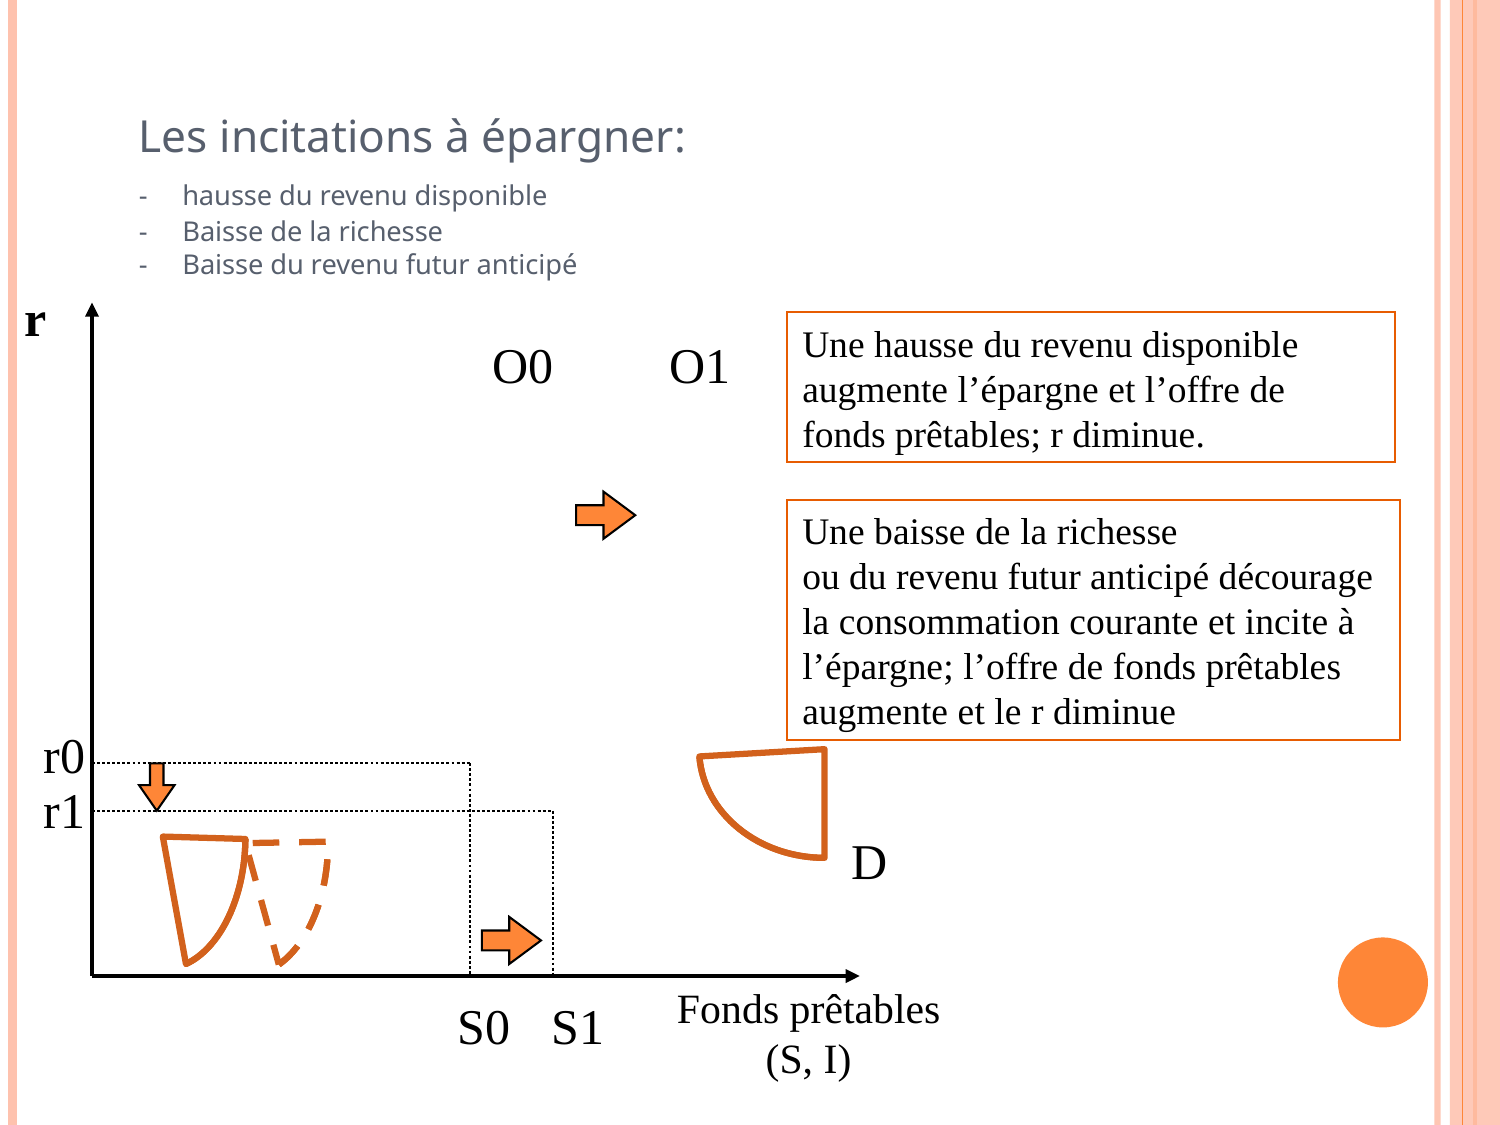

# Les incitations à épargner: -	hausse du revenu disponible -	Baisse de la richesse -	Baisse du revenu futur anticipé
r
Une hausse du revenu disponible augmente l’épargne et l’offre de
fonds prêtables; r diminue.
O0
O1
Une baisse de la richesse
ou du revenu futur anticipé décourage la consommation courante et incite à l’épargne; l’offre de fonds prêtables augmente et le r diminue
r0
r1
D
Fonds prêtables
(S, I)
 S0
S1